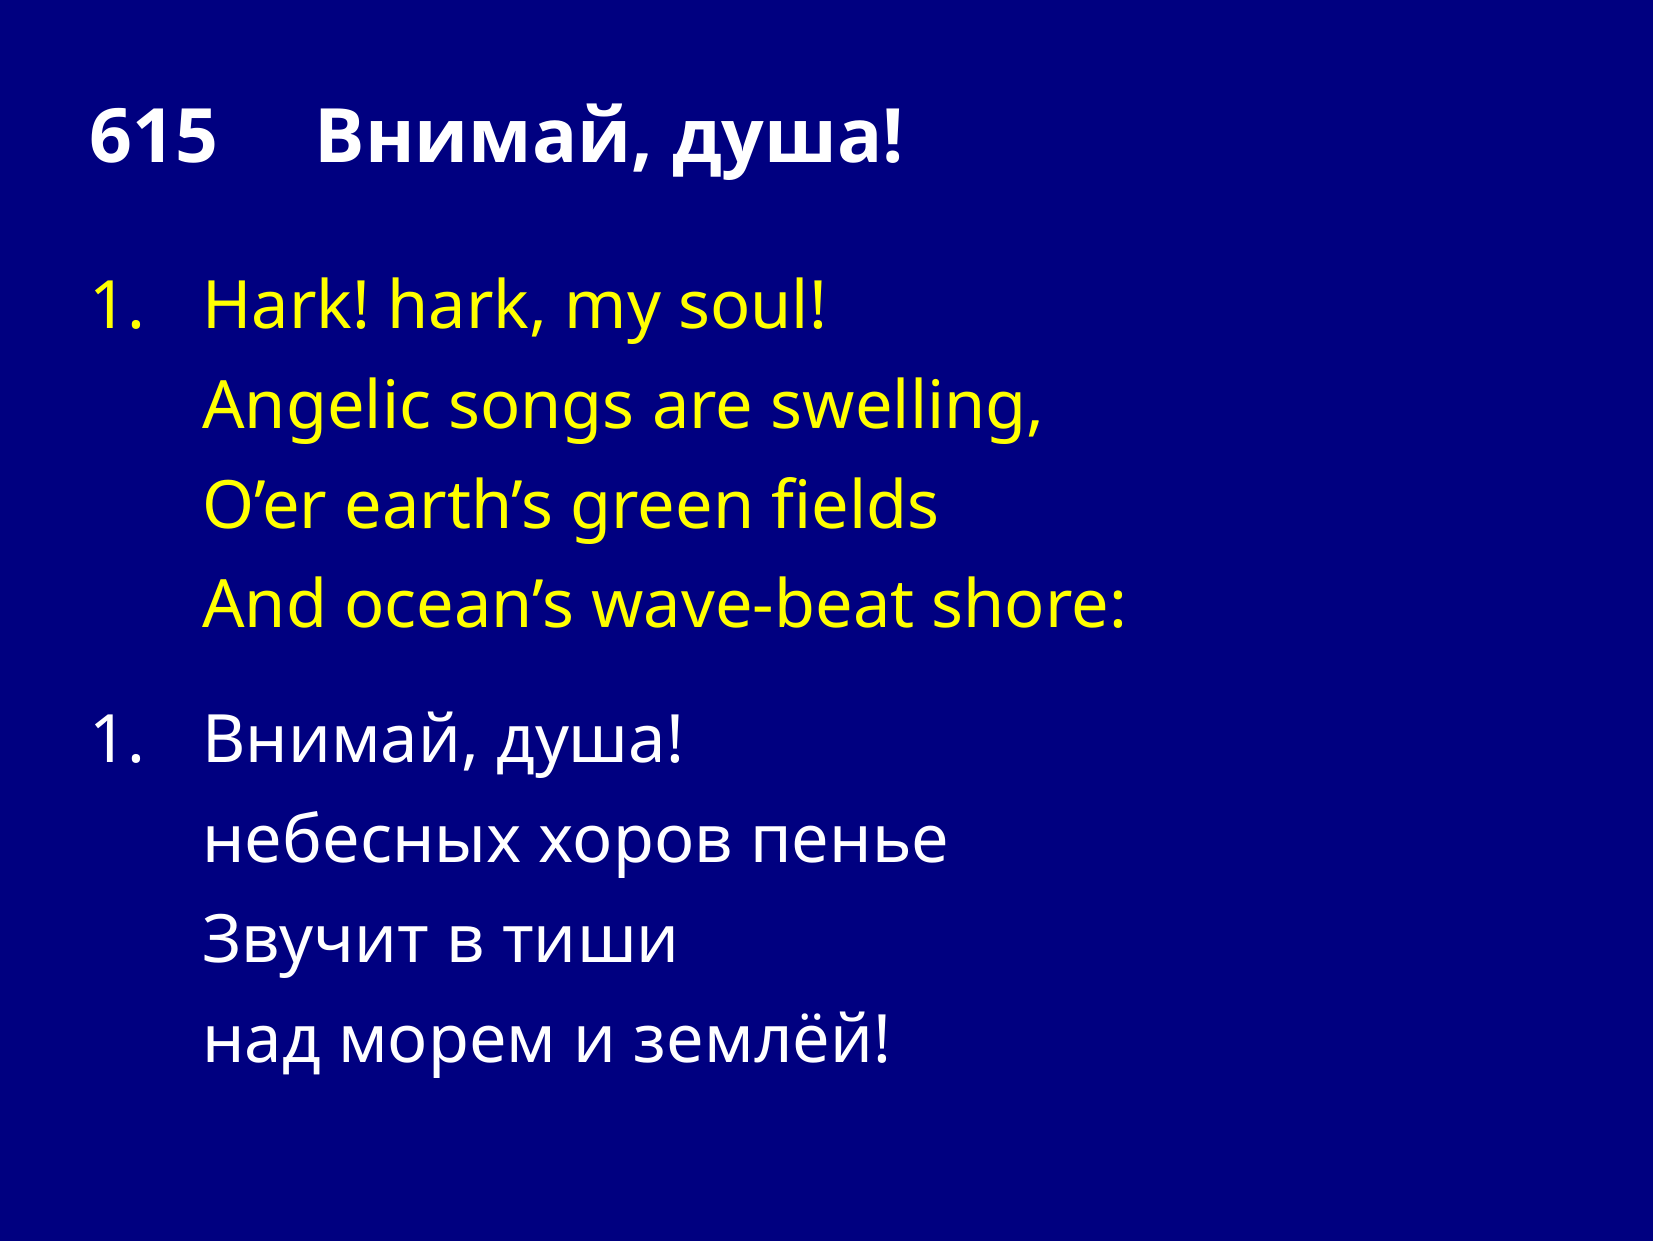

615	Внимай, душа!
1.	Hark! hark, my soul!
	Angelic songs are swelling,
	O’er earth’s green fields
	And ocean’s wave-beat shore:
1.	Внимай, душа!
	небесных хоров пенье
	Звучит в тиши
	над морем и землёй!